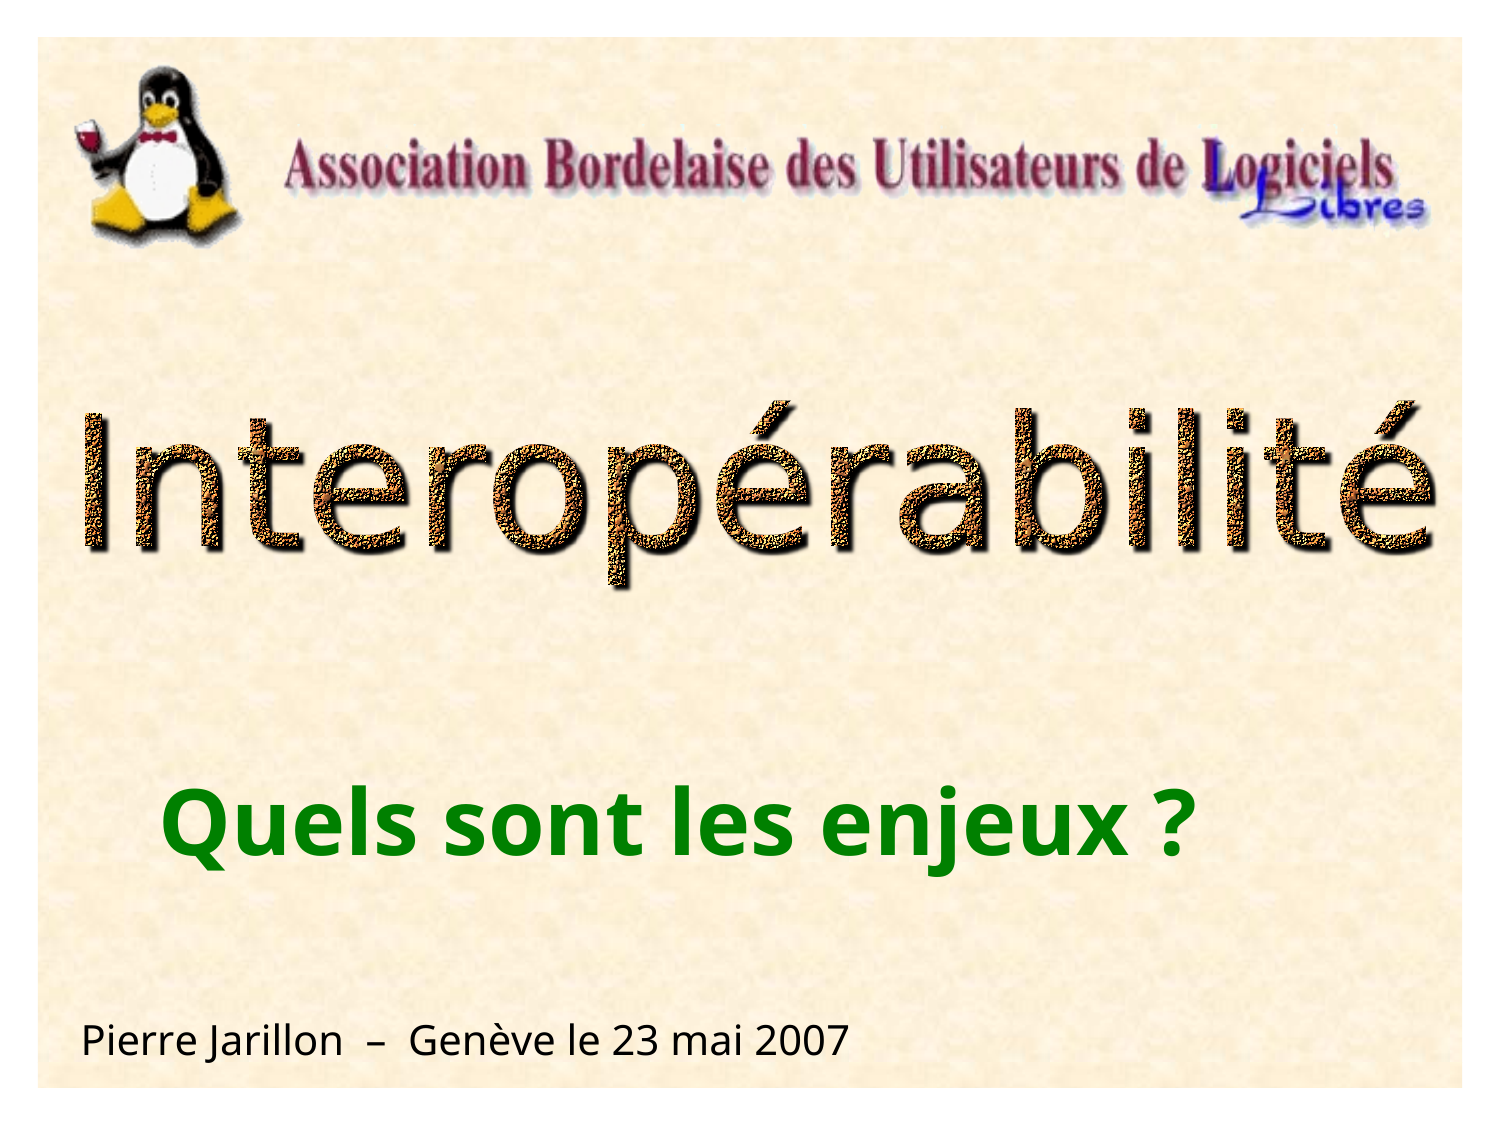

Quels sont les enjeux ?
 Pierre Jarillon – Genève le 23 mai 2007